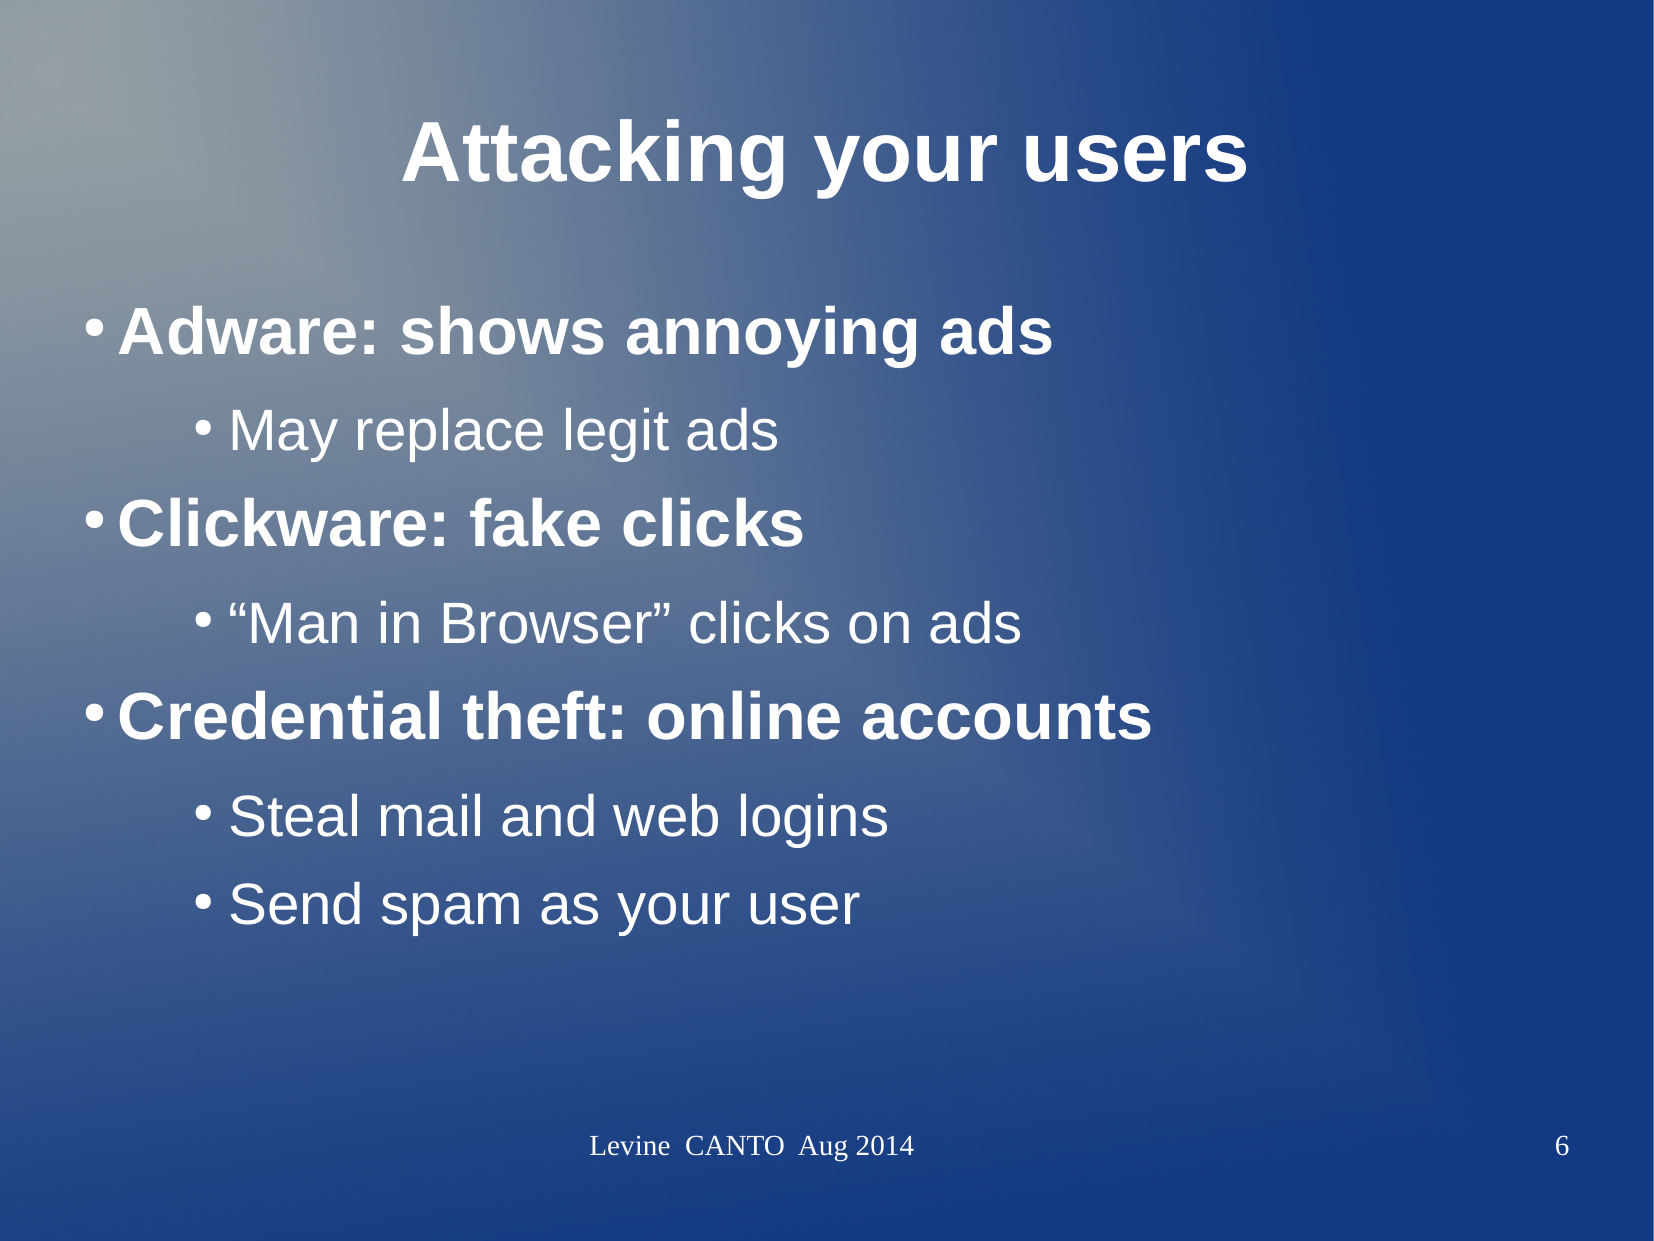

# Attacking your users
Adware: shows annoying ads
May replace legit ads
Clickware: fake clicks
“Man in Browser” clicks on ads
Credential theft: online accounts
Steal mail and web logins
Send spam as your user
Levine CANTO Aug 2014
6